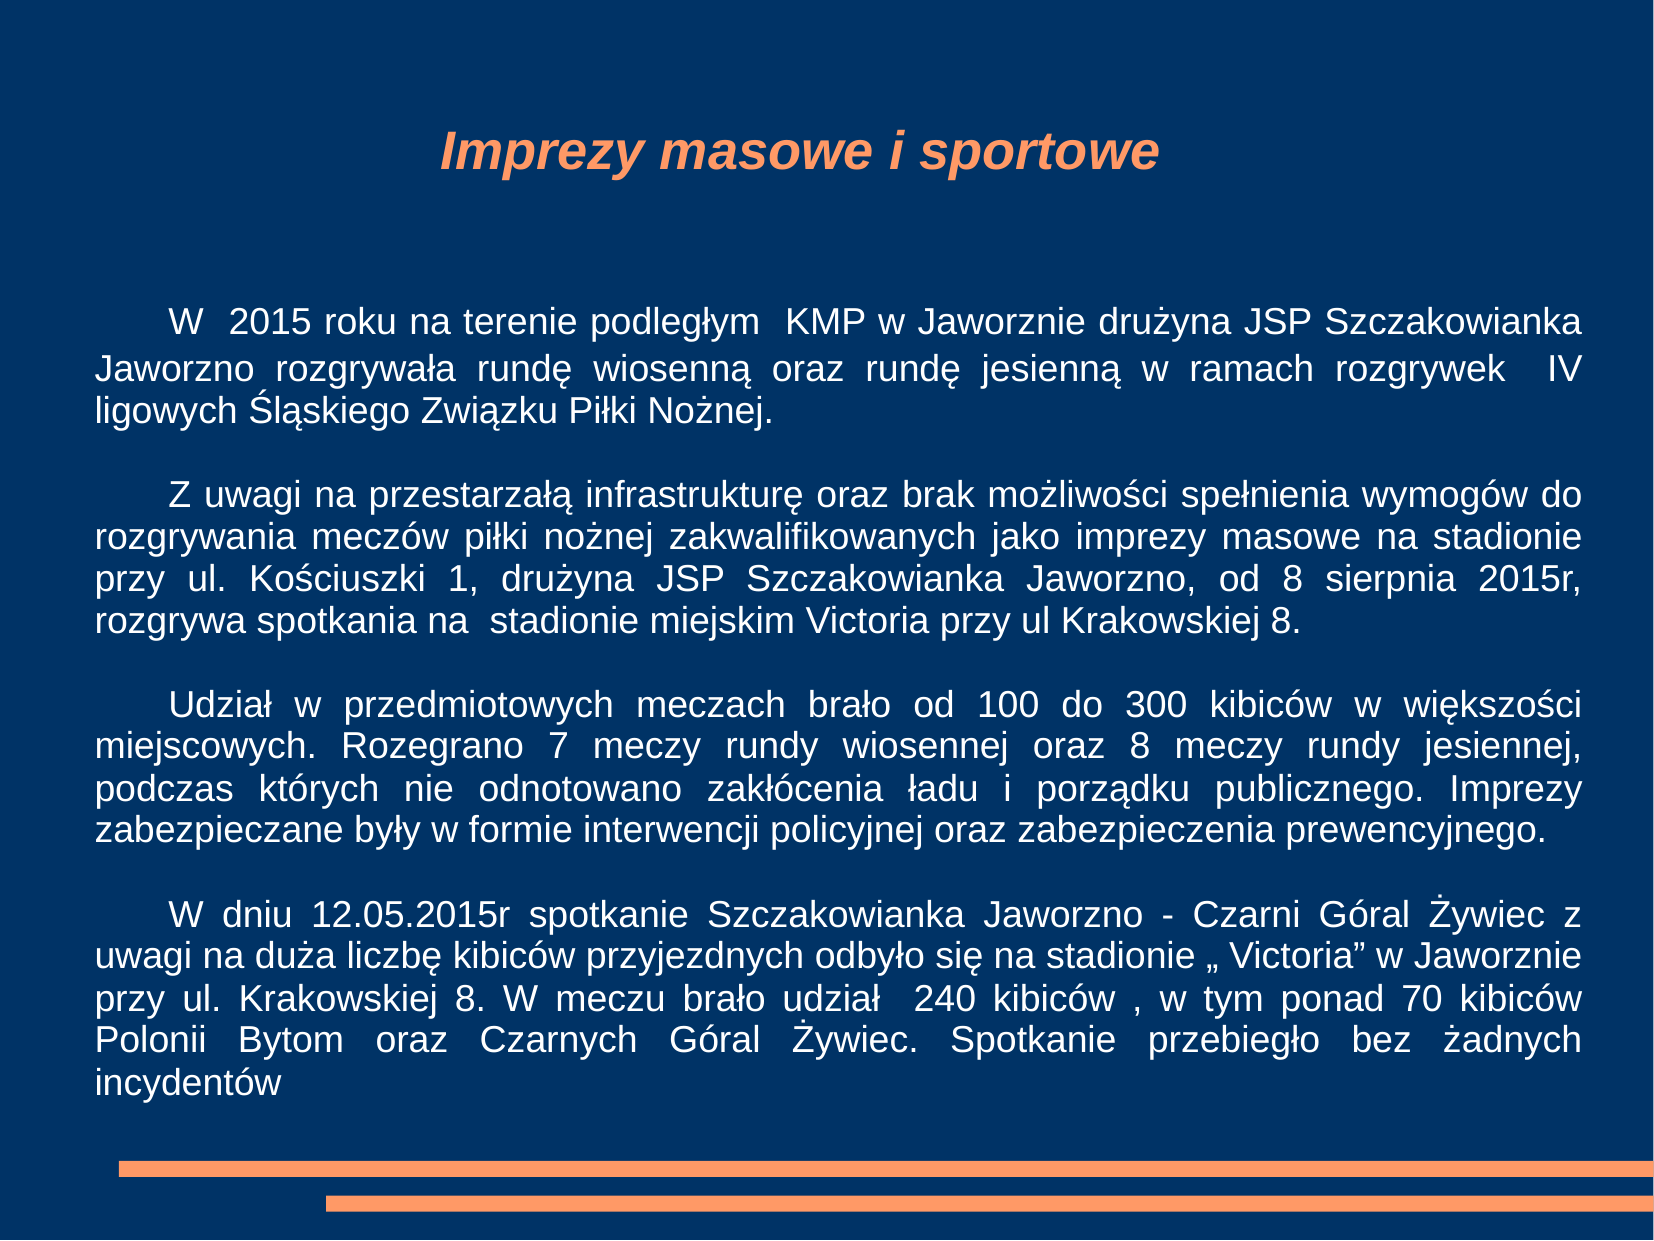

# Imprezy masowe i sportowe
	W 2015 roku na terenie podległym KMP w Jaworznie drużyna JSP Szczakowianka Jaworzno rozgrywała rundę wiosenną oraz rundę jesienną w ramach rozgrywek IV ligowych Śląskiego Związku Piłki Nożnej.
	Z uwagi na przestarzałą infrastrukturę oraz brak możliwości spełnienia wymogów do rozgrywania meczów piłki nożnej zakwalifikowanych jako imprezy masowe na stadionie przy ul. Kościuszki 1, drużyna JSP Szczakowianka Jaworzno, od 8 sierpnia 2015r, rozgrywa spotkania na stadionie miejskim Victoria przy ul Krakowskiej 8.
	Udział w przedmiotowych meczach brało od 100 do 300 kibiców w większości miejscowych. Rozegrano 7 meczy rundy wiosennej oraz 8 meczy rundy jesiennej, podczas których nie odnotowano zakłócenia ładu i porządku publicznego. Imprezy zabezpieczane były w formie interwencji policyjnej oraz zabezpieczenia prewencyjnego.
	W dniu 12.05.2015r spotkanie Szczakowianka Jaworzno - Czarni Góral Żywiec z uwagi na duża liczbę kibiców przyjezdnych odbyło się na stadionie „ Victoria” w Jaworznie przy ul. Krakowskiej 8. W meczu brało udział 240 kibiców , w tym ponad 70 kibiców Polonii Bytom oraz Czarnych Góral Żywiec. Spotkanie przebiegło bez żadnych incydentów